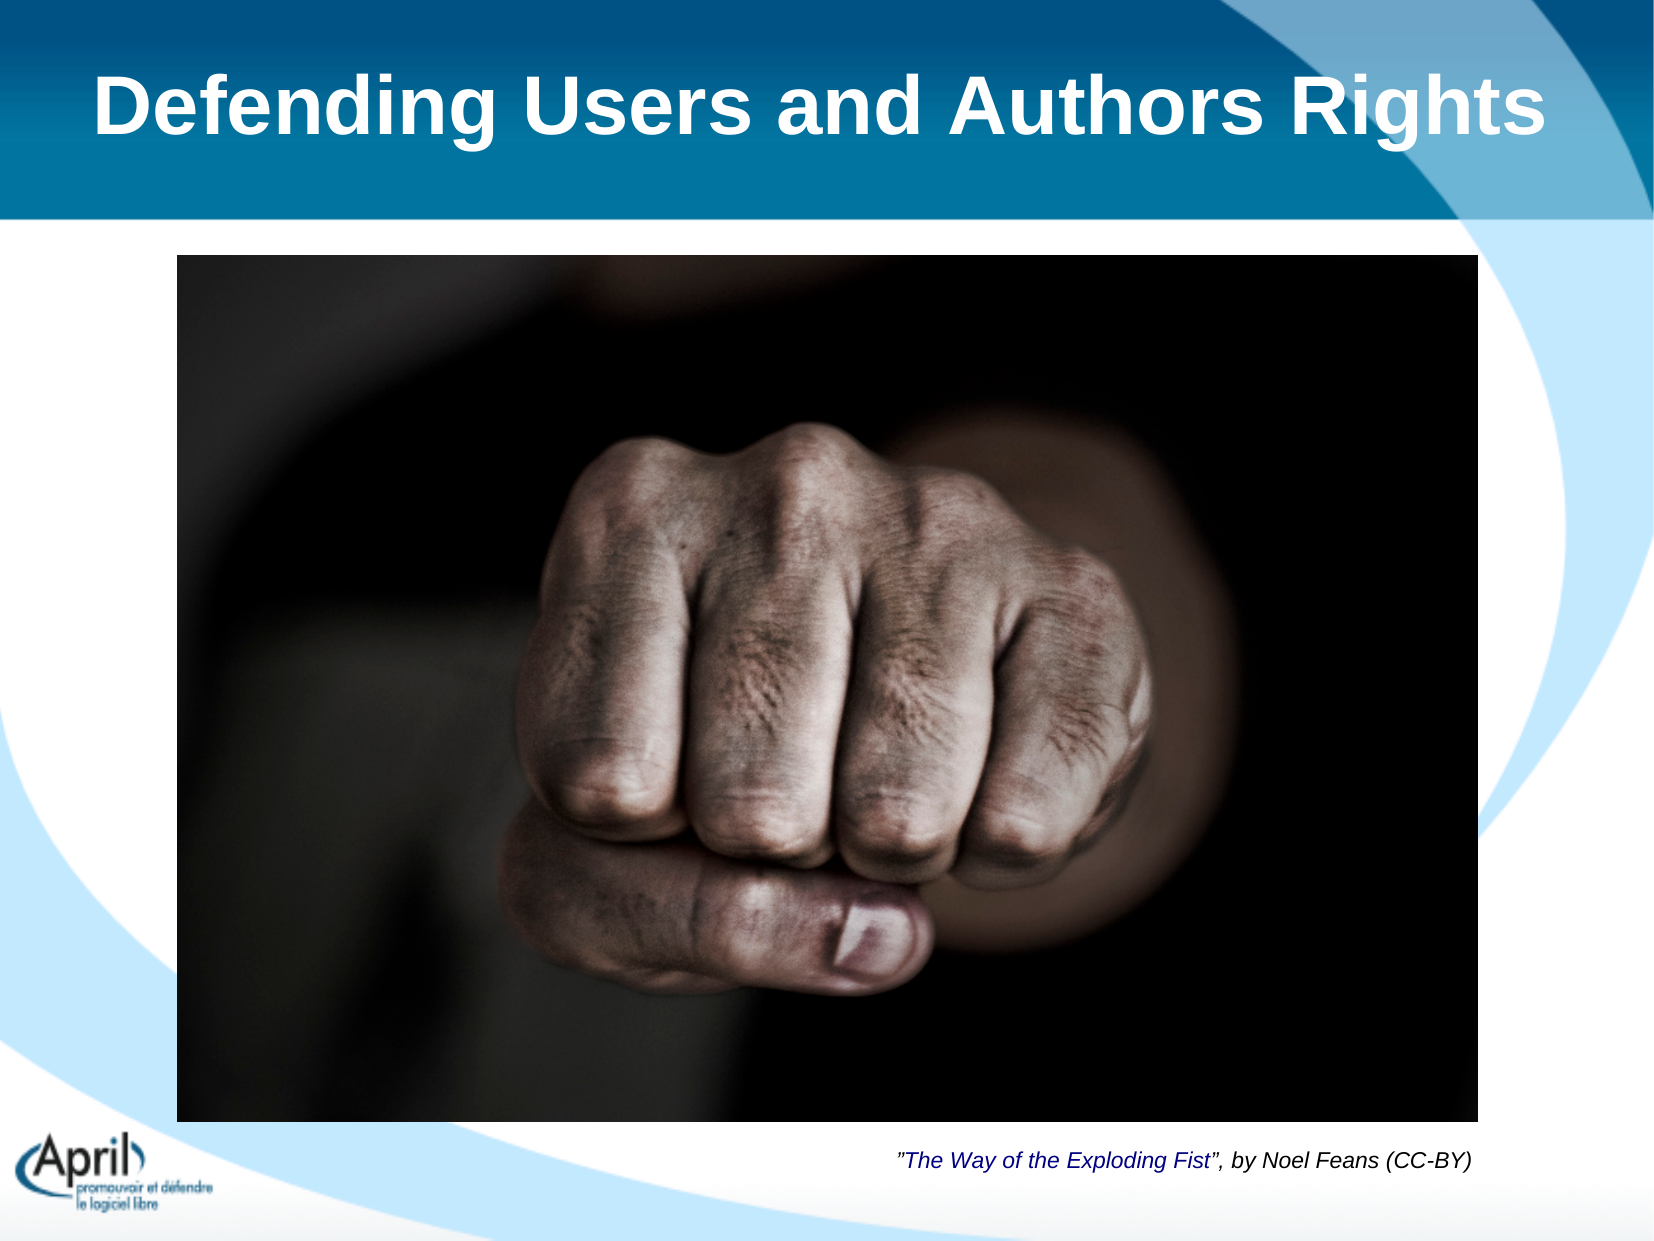

# Defending Users and Authors Rights
”The Way of the Exploding Fist”, by Noel Feans (CC-BY)